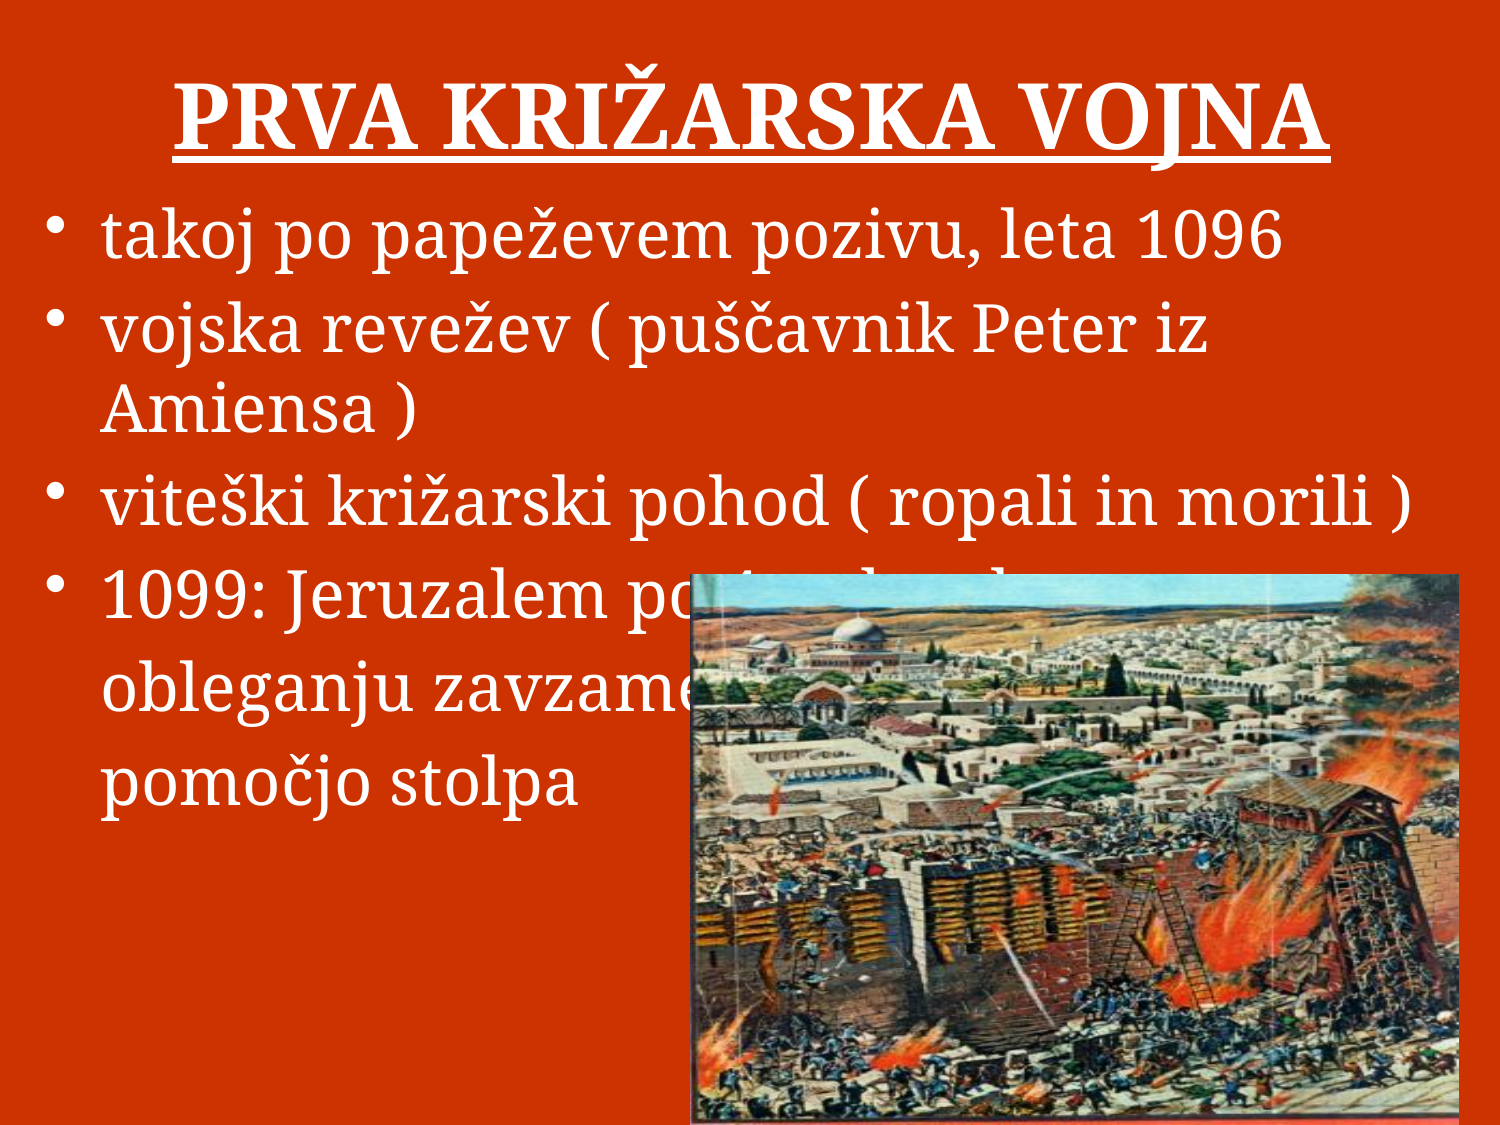

# PRVA KRIŽARSKA VOJNA
takoj po papeževem pozivu, leta 1096
vojska revežev ( puščavnik Peter iz Amiensa )
viteški križarski pohod ( ropali in morili )
1099: Jeruzalem po 4-tedenskem
	obleganju zavzamejo s
	pomočjo stolpa